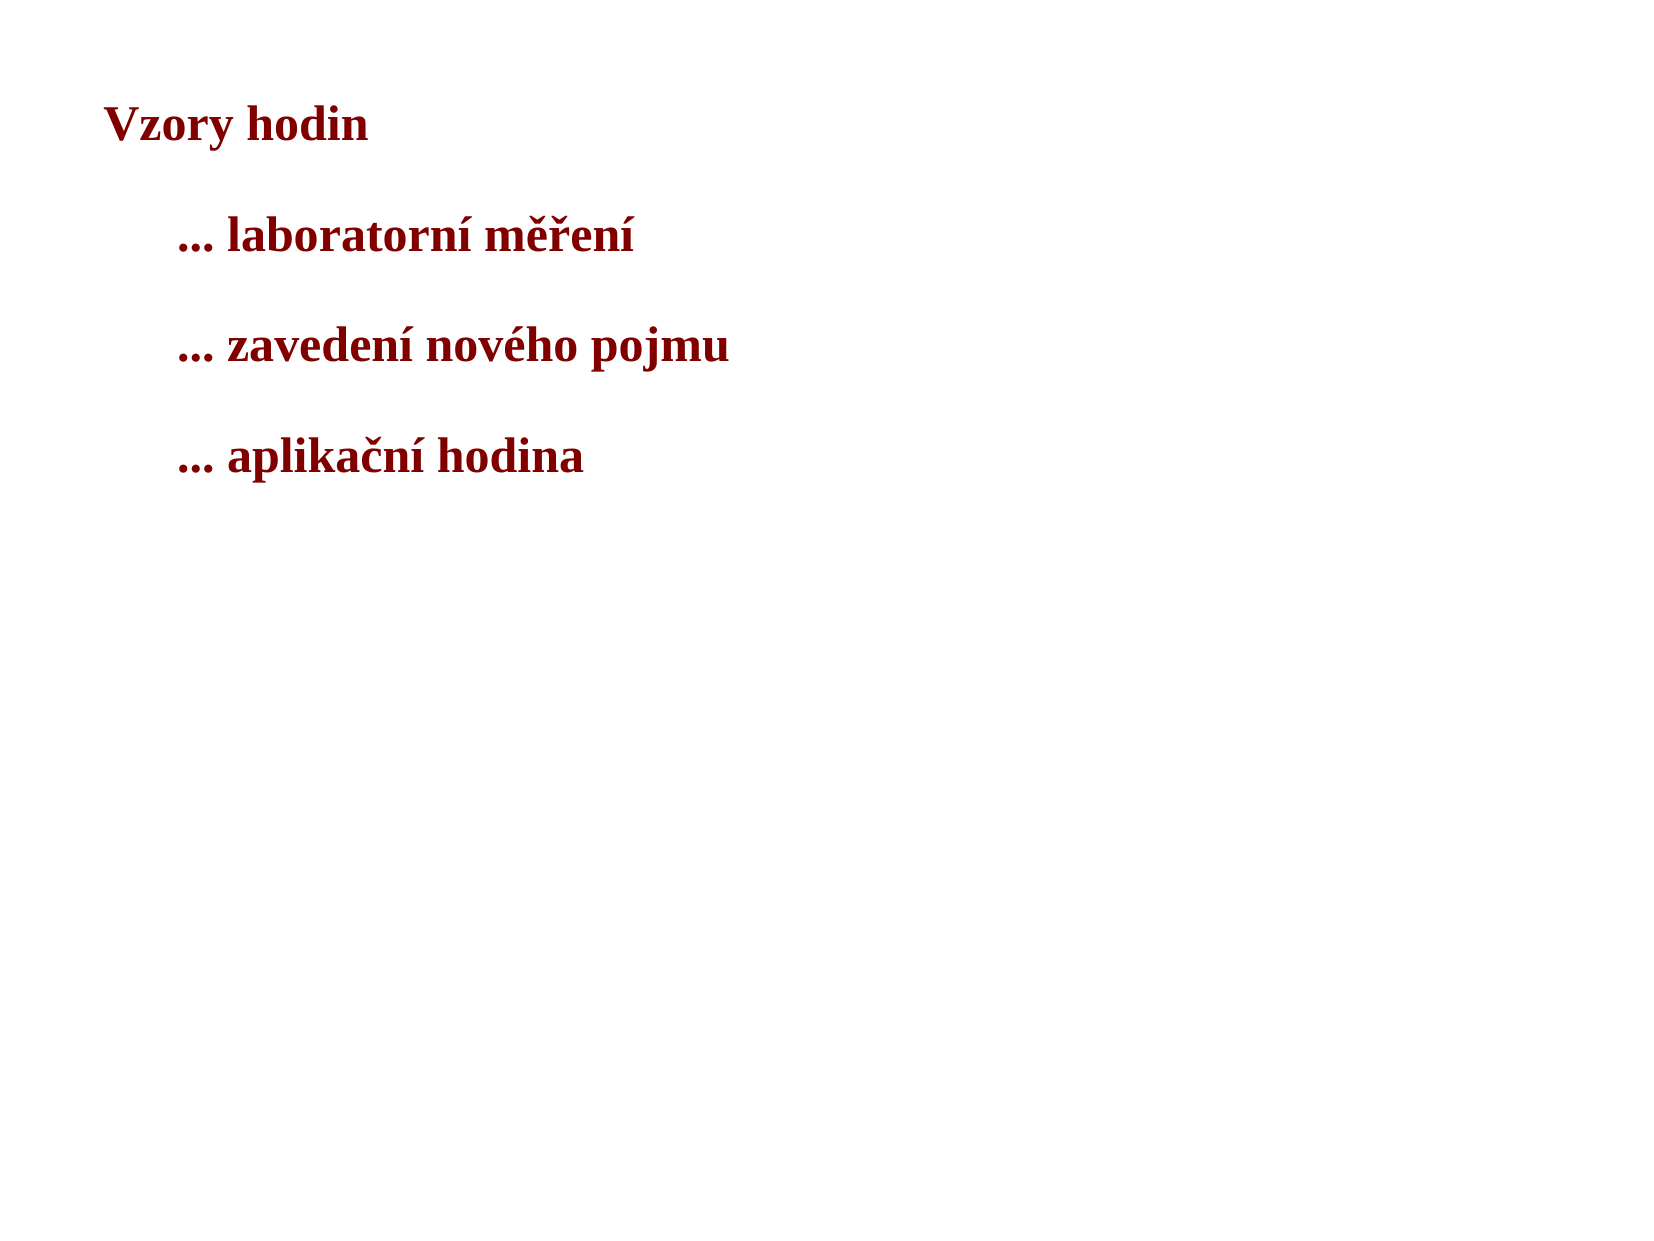

Vzory hodin
	... laboratorní měření
	... zavedení nového pojmu
	... aplikační hodina